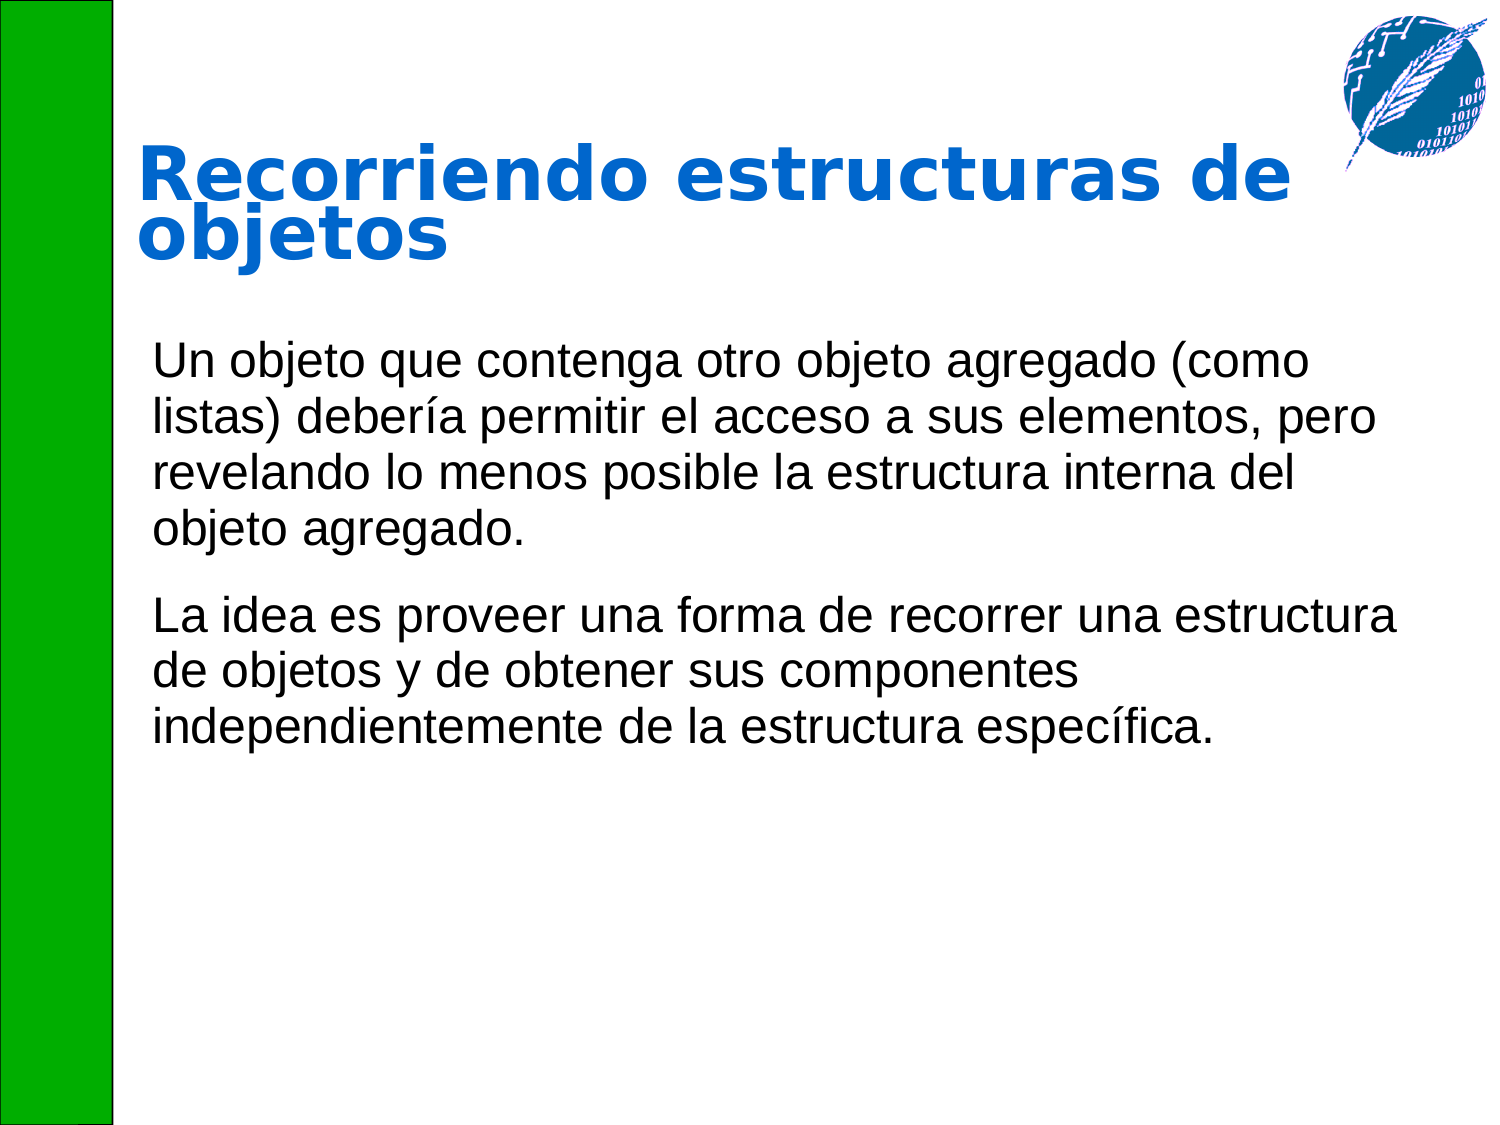

# Recorriendo estructuras de objetos
Un objeto que contenga otro objeto agregado (como listas) debería permitir el acceso a sus elementos, pero revelando lo menos posible la estructura interna del objeto agregado.
La idea es proveer una forma de recorrer una estructura de objetos y de obtener sus componentes independientemente de la estructura específica.